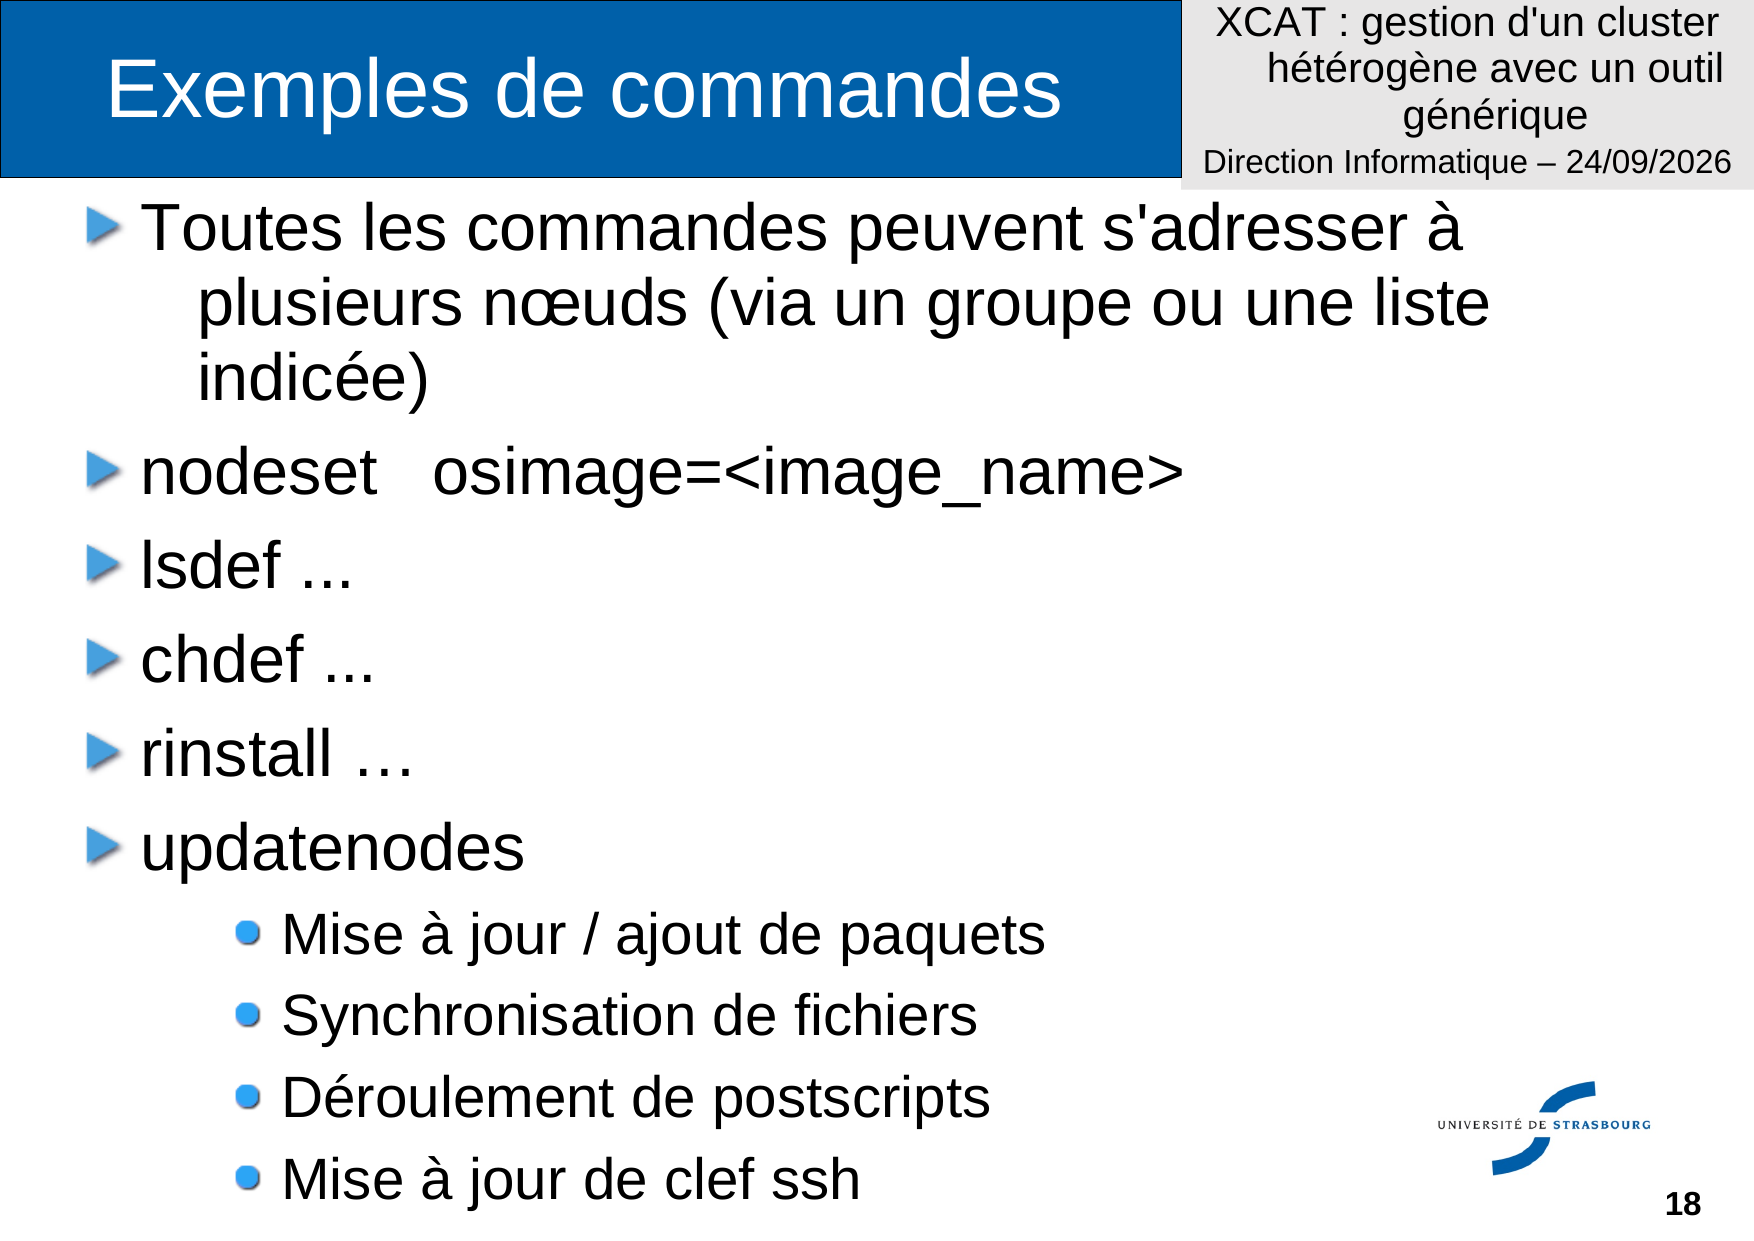

# Exemples de commandes
Toutes les commandes peuvent s'adresser à plusieurs nœuds (via un groupe ou une liste indicée)
nodeset osimage=<image_name>
lsdef ...
chdef ...
rinstall …
updatenodes
Mise à jour / ajout de paquets
Synchronisation de fichiers
Déroulement de postscripts
Mise à jour de clef ssh
18